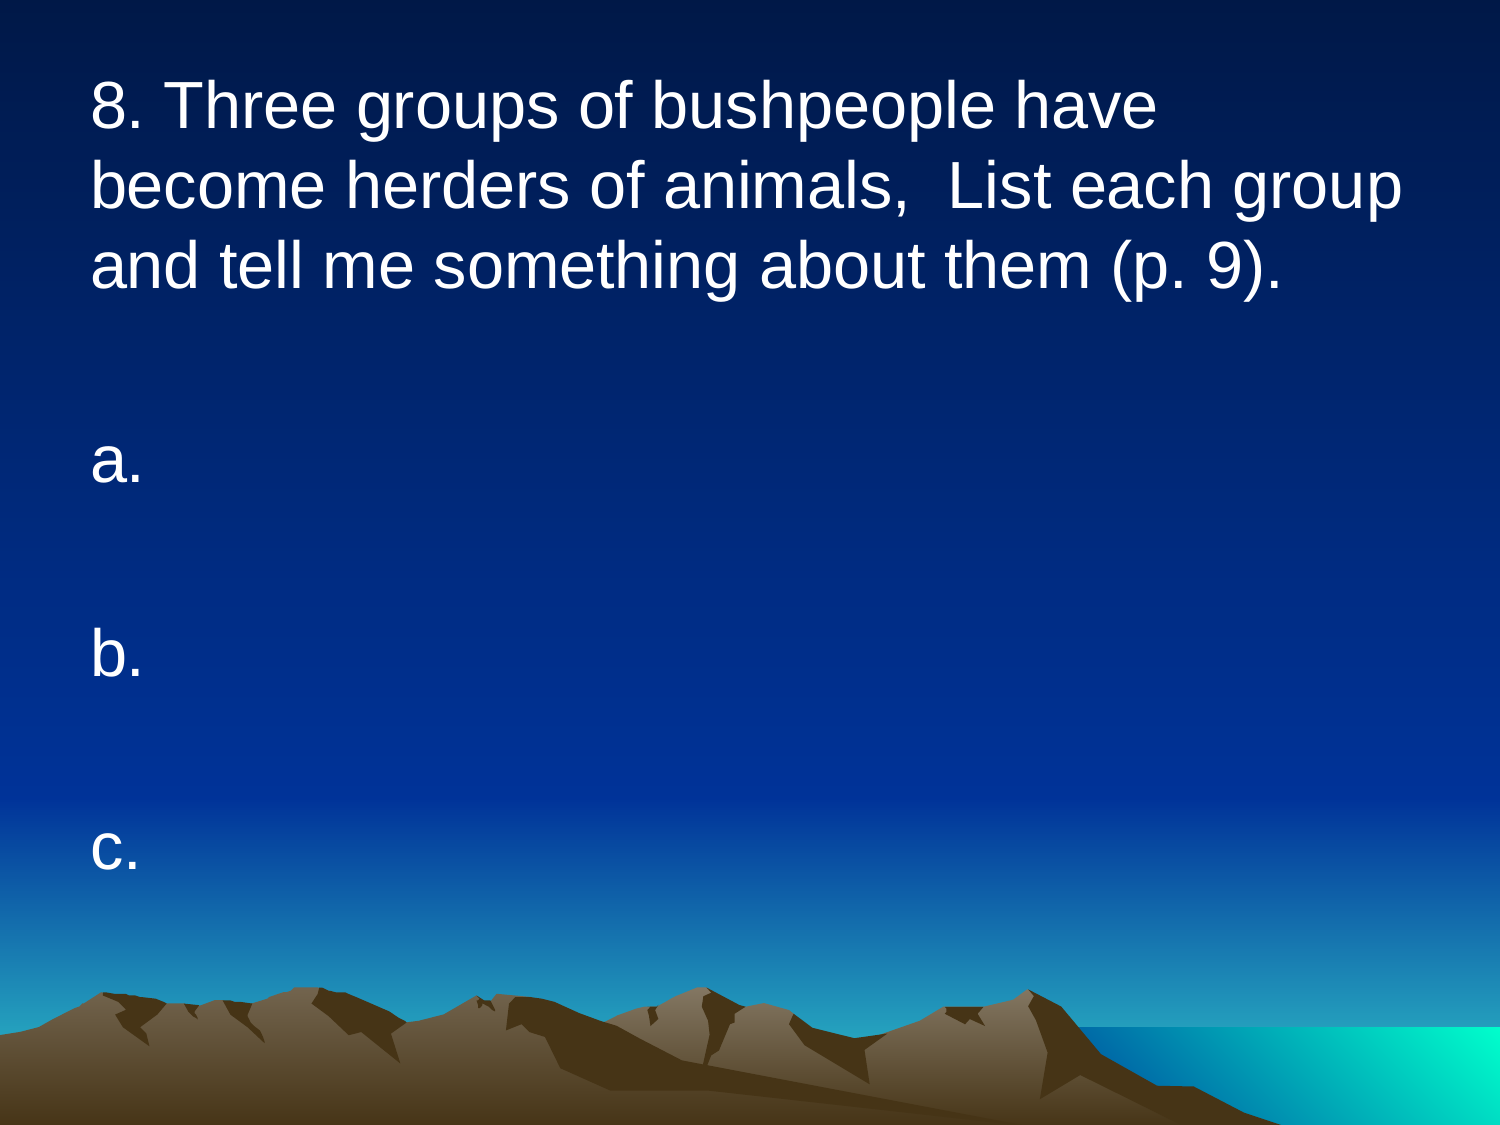

# 8. Three groups of bushpeople have become herders of animals, List each group and tell me something about them (p. 9).
a.
b.
c.